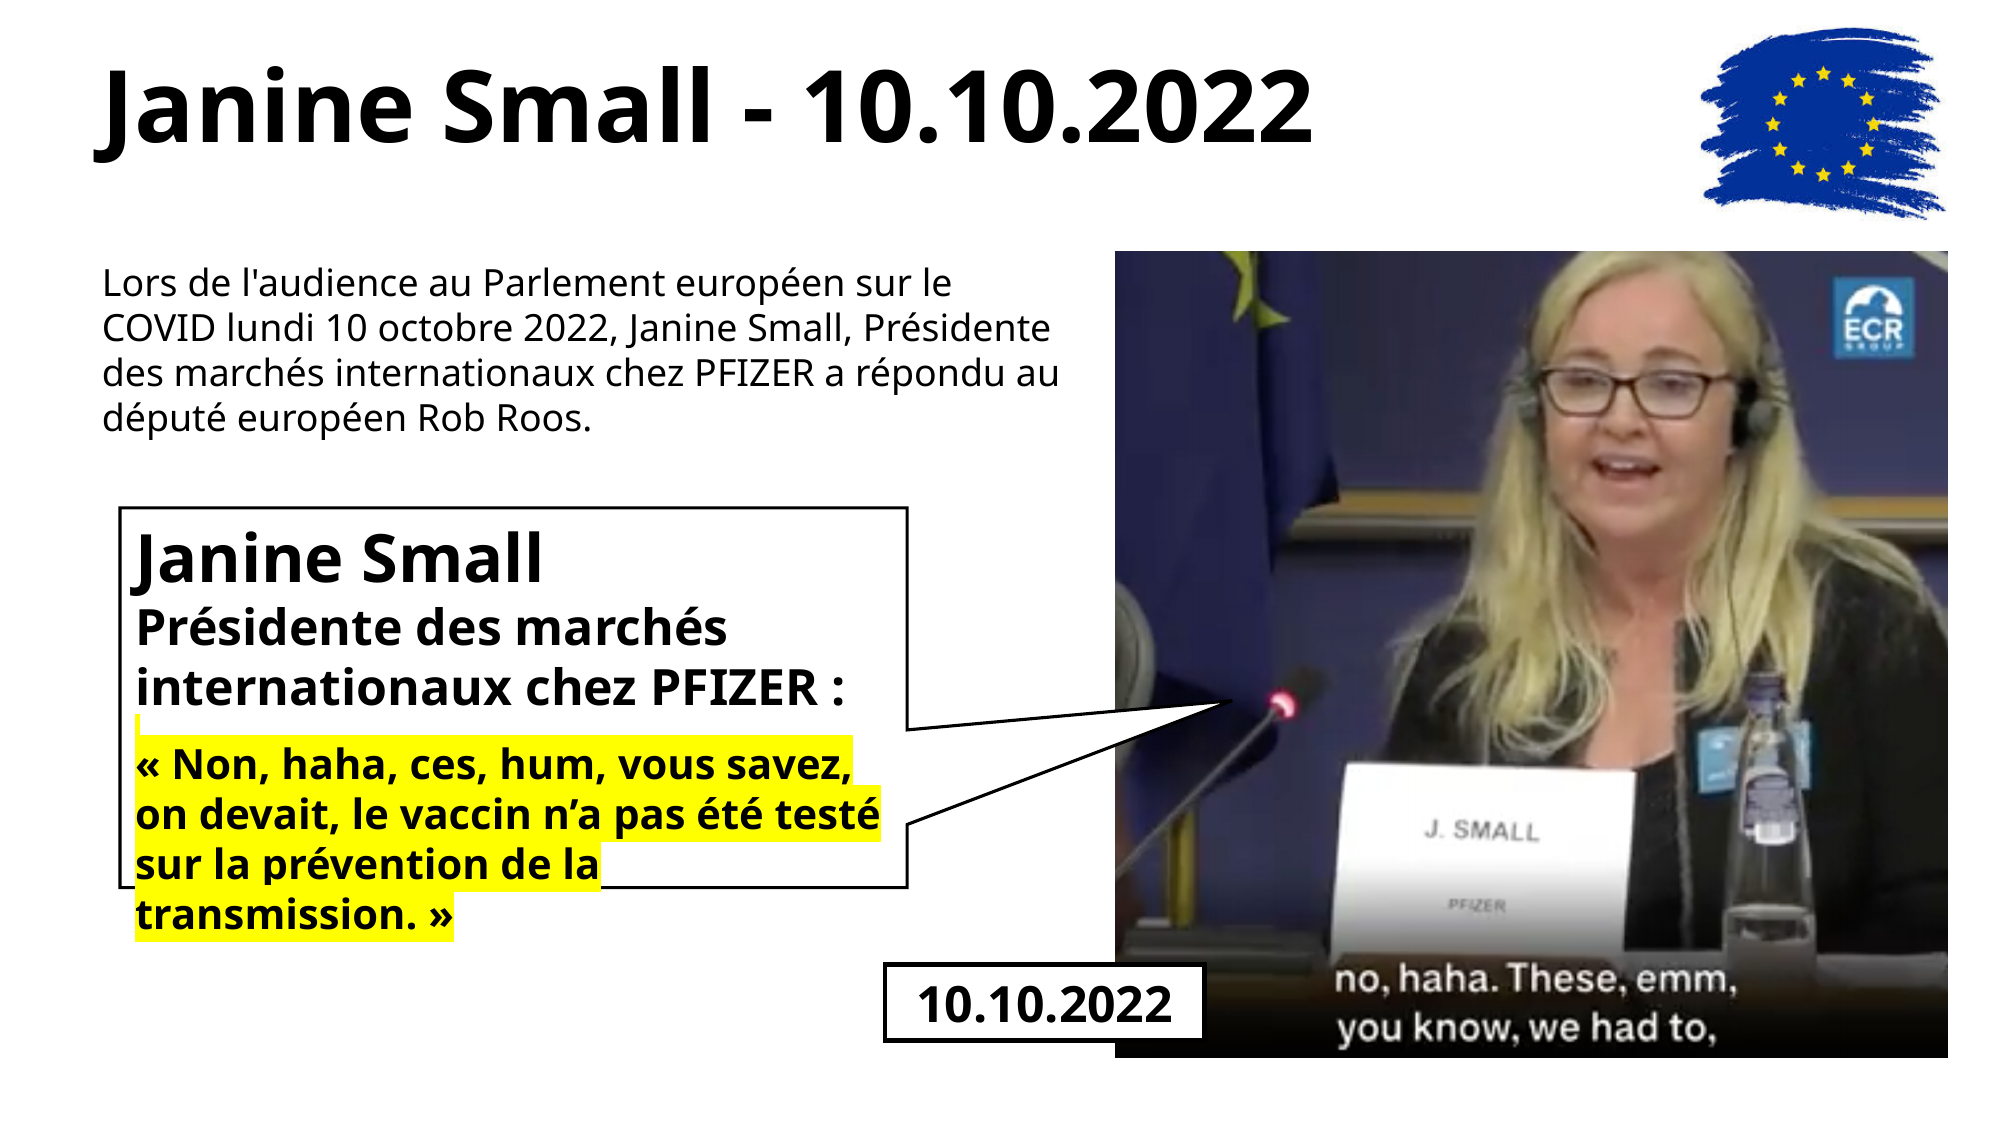

Janine Small - 10.10.2022
Lors de l'audience au Parlement européen sur le COVID lundi 10 octobre 2022, Janine Small, Présidente des marchés internationaux chez PFIZER a répondu au député européen Rob Roos.
Janine Small
Présidente des marchés internationaux chez PFIZER :
« Non, haha, ces, hum, vous savez, on devait, le vaccin n’a pas été testé sur la prévention de la transmission. »
10.10.2022